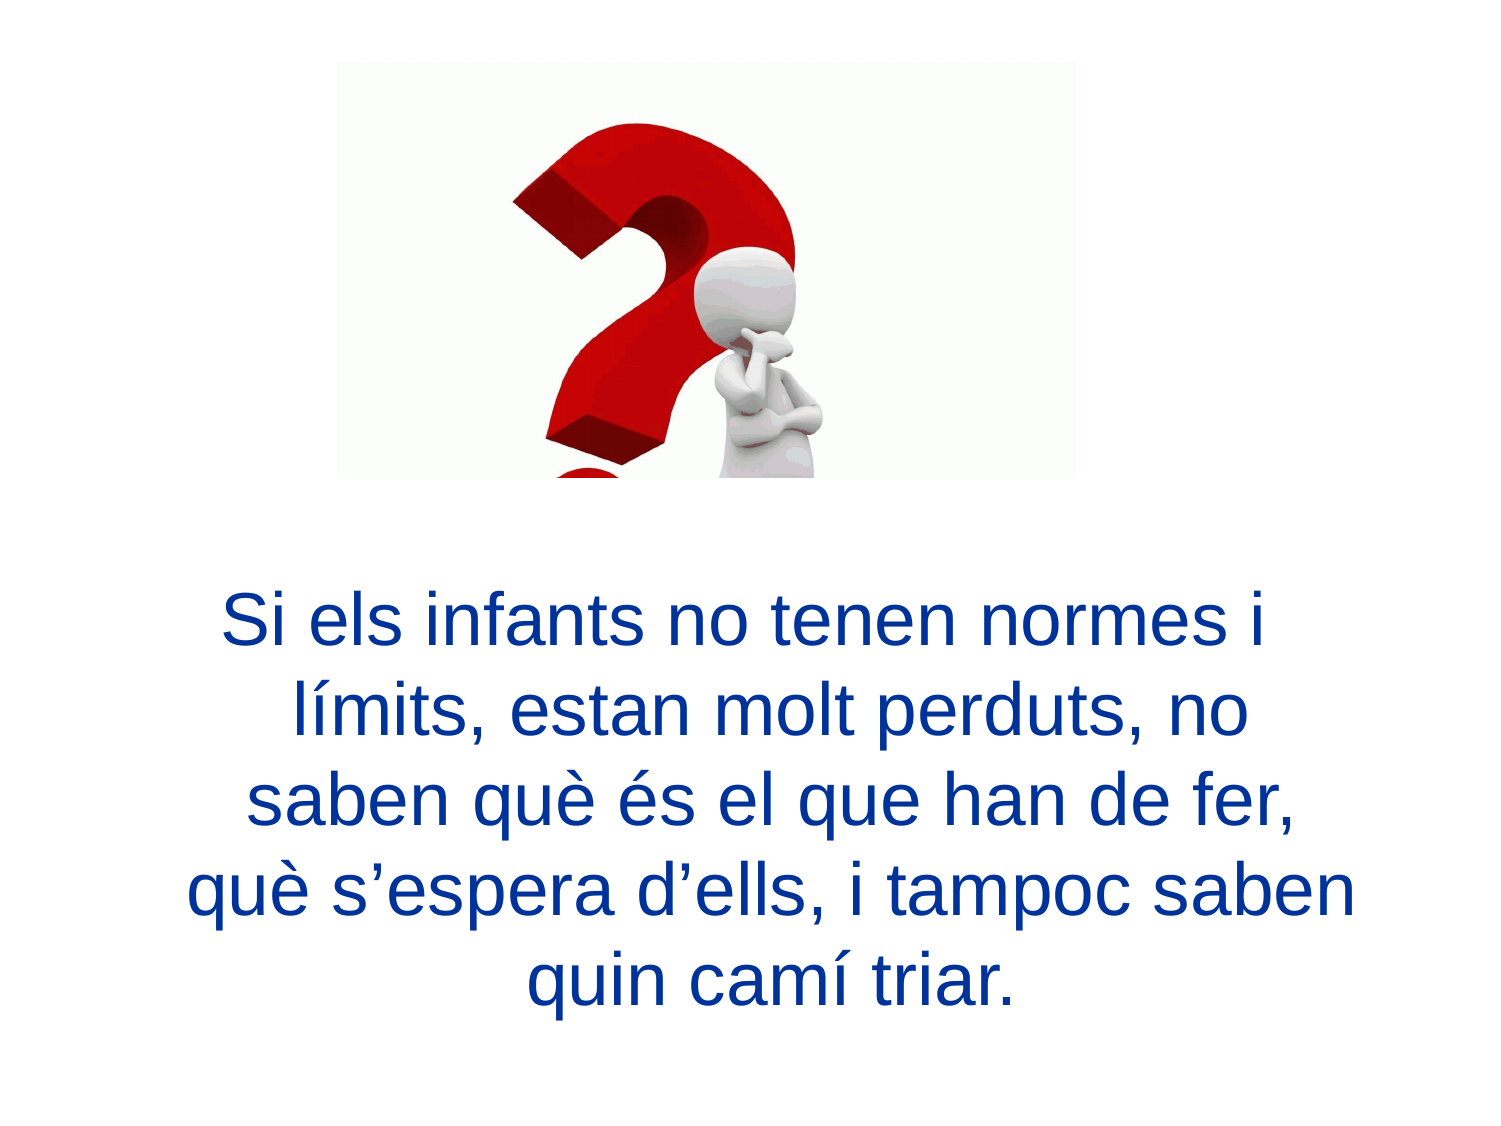

# Si els infants no tenen normes i límits, estan molt perduts, no saben què és el que han de fer, què s’espera d’ells, i tampoc saben quin camí triar.